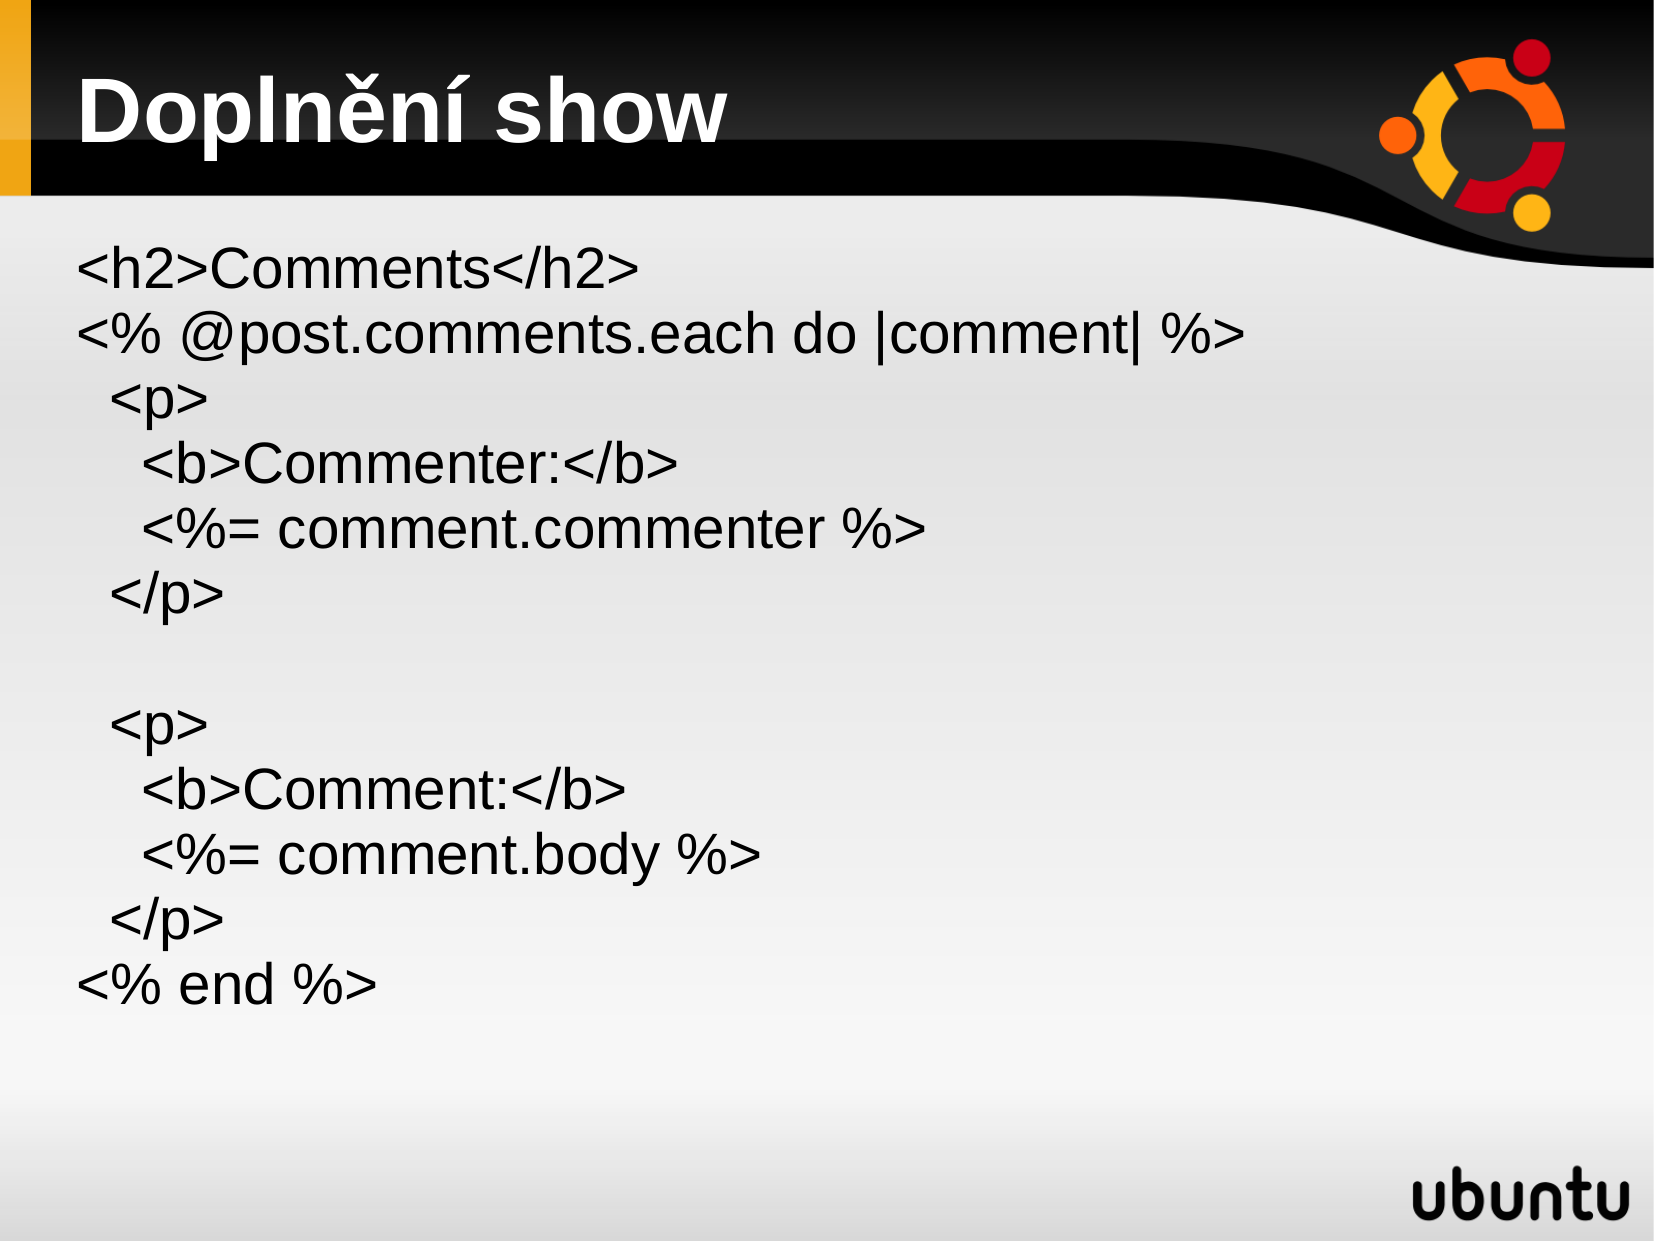

# Doplnění show
<h2>Comments</h2>
<% @post.comments.each do |comment| %>
 <p>
 <b>Commenter:</b>
 <%= comment.commenter %>
 </p>
 <p>
 <b>Comment:</b>
 <%= comment.body %>
 </p>
<% end %>